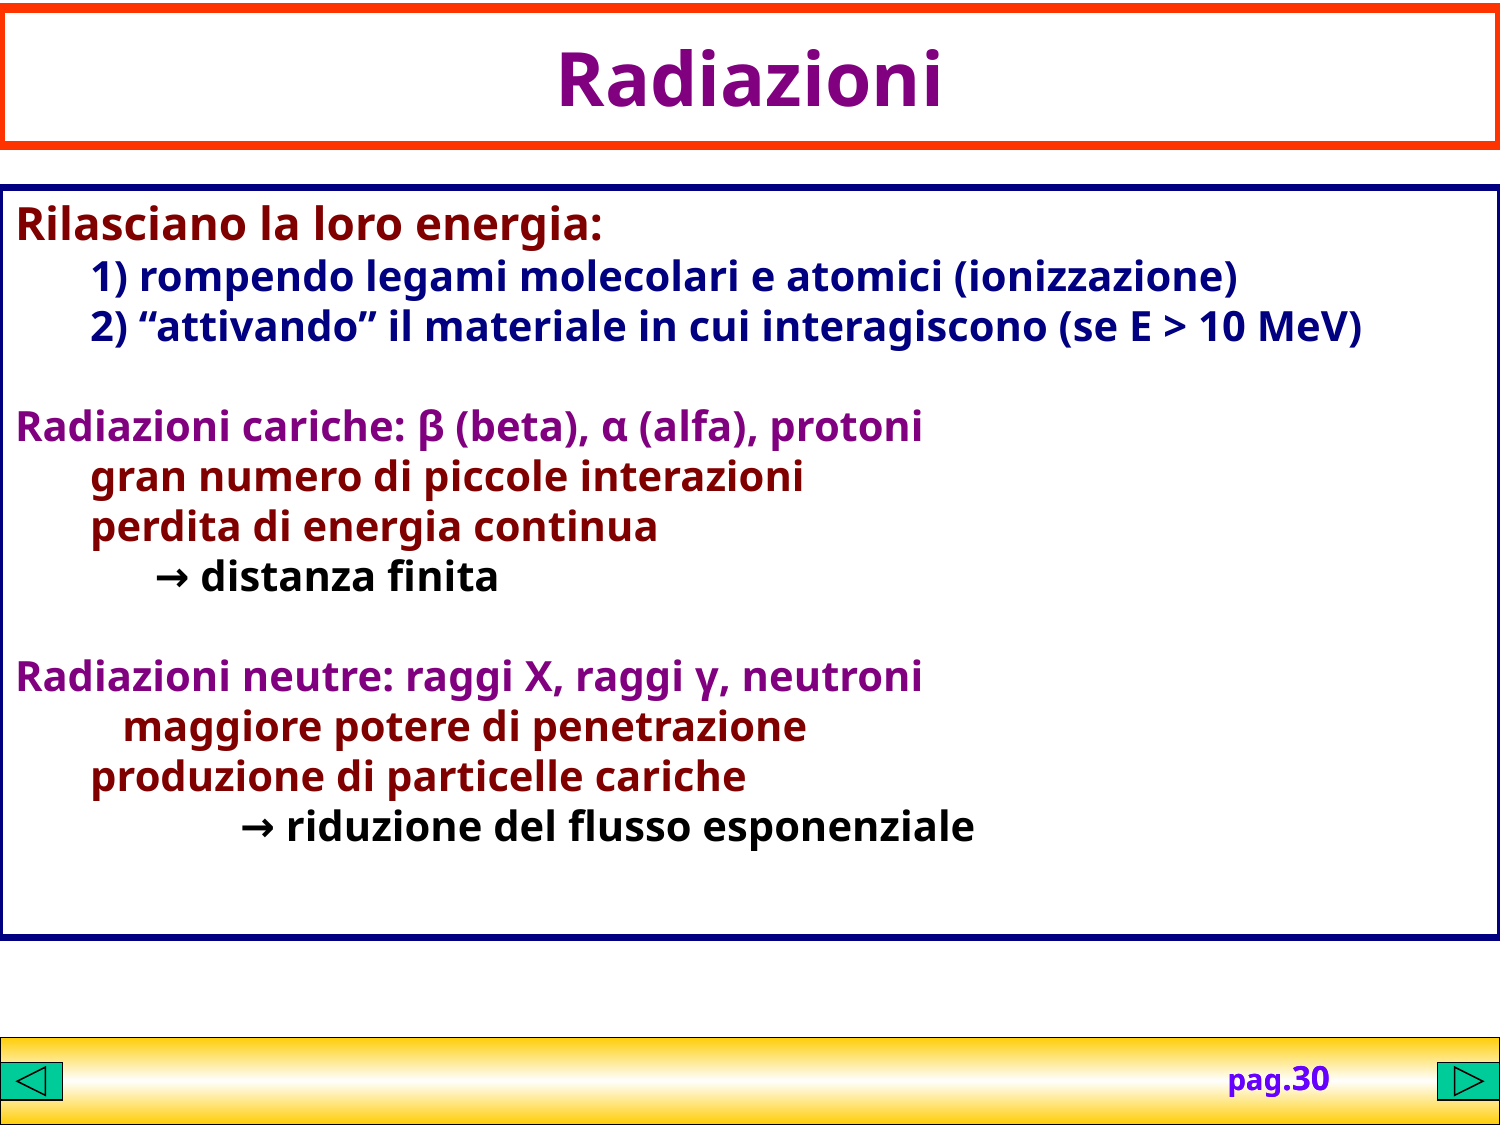

# Radiazioni
Rilasciano la loro energia:
	1) rompendo legami molecolari e atomici (ionizzazione)
	2) “attivando” il materiale in cui interagiscono (se E > 10 MeV)
Radiazioni cariche: β (beta), α (alfa), protoni
 gran numero di piccole interazioni
 perdita di energia continua
 → distanza finita
Radiazioni neutre: raggi X, raggi γ, neutroni
	 maggiore potere di penetrazione
 produzione di particelle cariche
			→ riduzione del flusso esponenziale
pag.
30